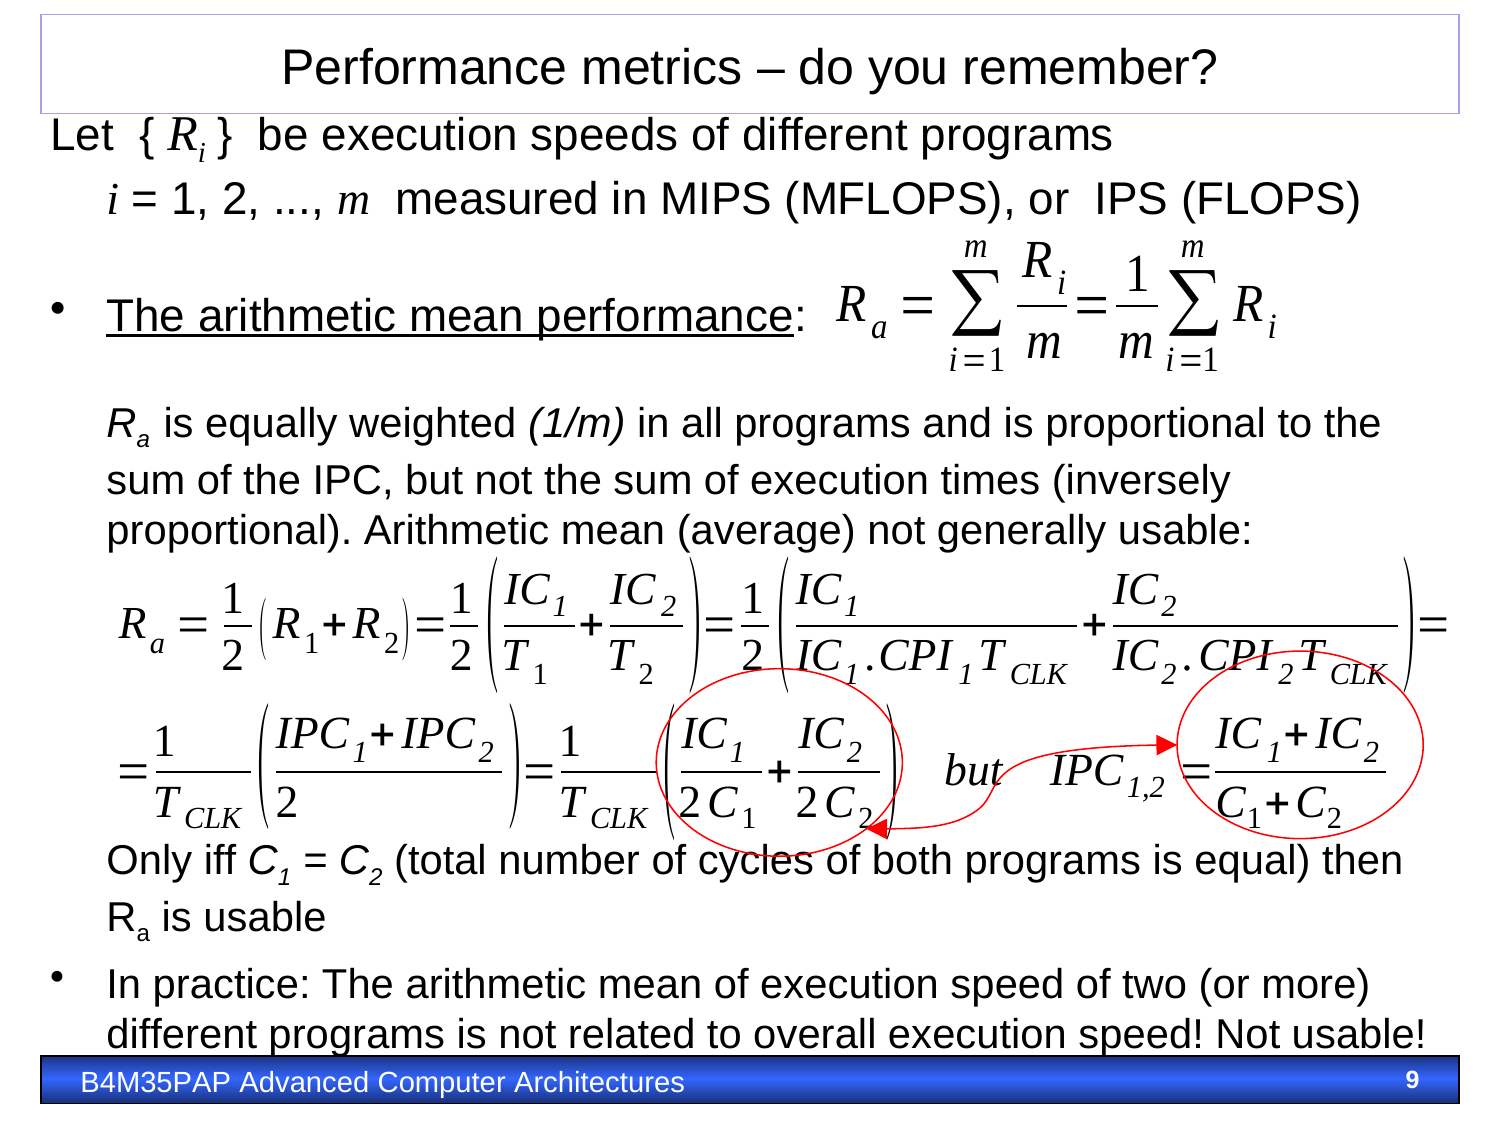

# Performance metrics – do you remember?
Let { Ri } be execution speeds of different programs
i = 1, 2, ..., m measured in MIPS (MFLOPS), or IPS (FLOPS)
The arithmetic mean performance:
Ra is equally weighted (1/m) in all programs and is proportional to the sum of the IPC, but not the sum of execution times (inversely proportional). Arithmetic mean (average) not generally usable:
Only iff C1 = C2 (total number of cycles of both programs is equal) then Ra is usable
In practice: The arithmetic mean of execution speed of two (or more) different programs is not related to overall execution speed! Not usable!